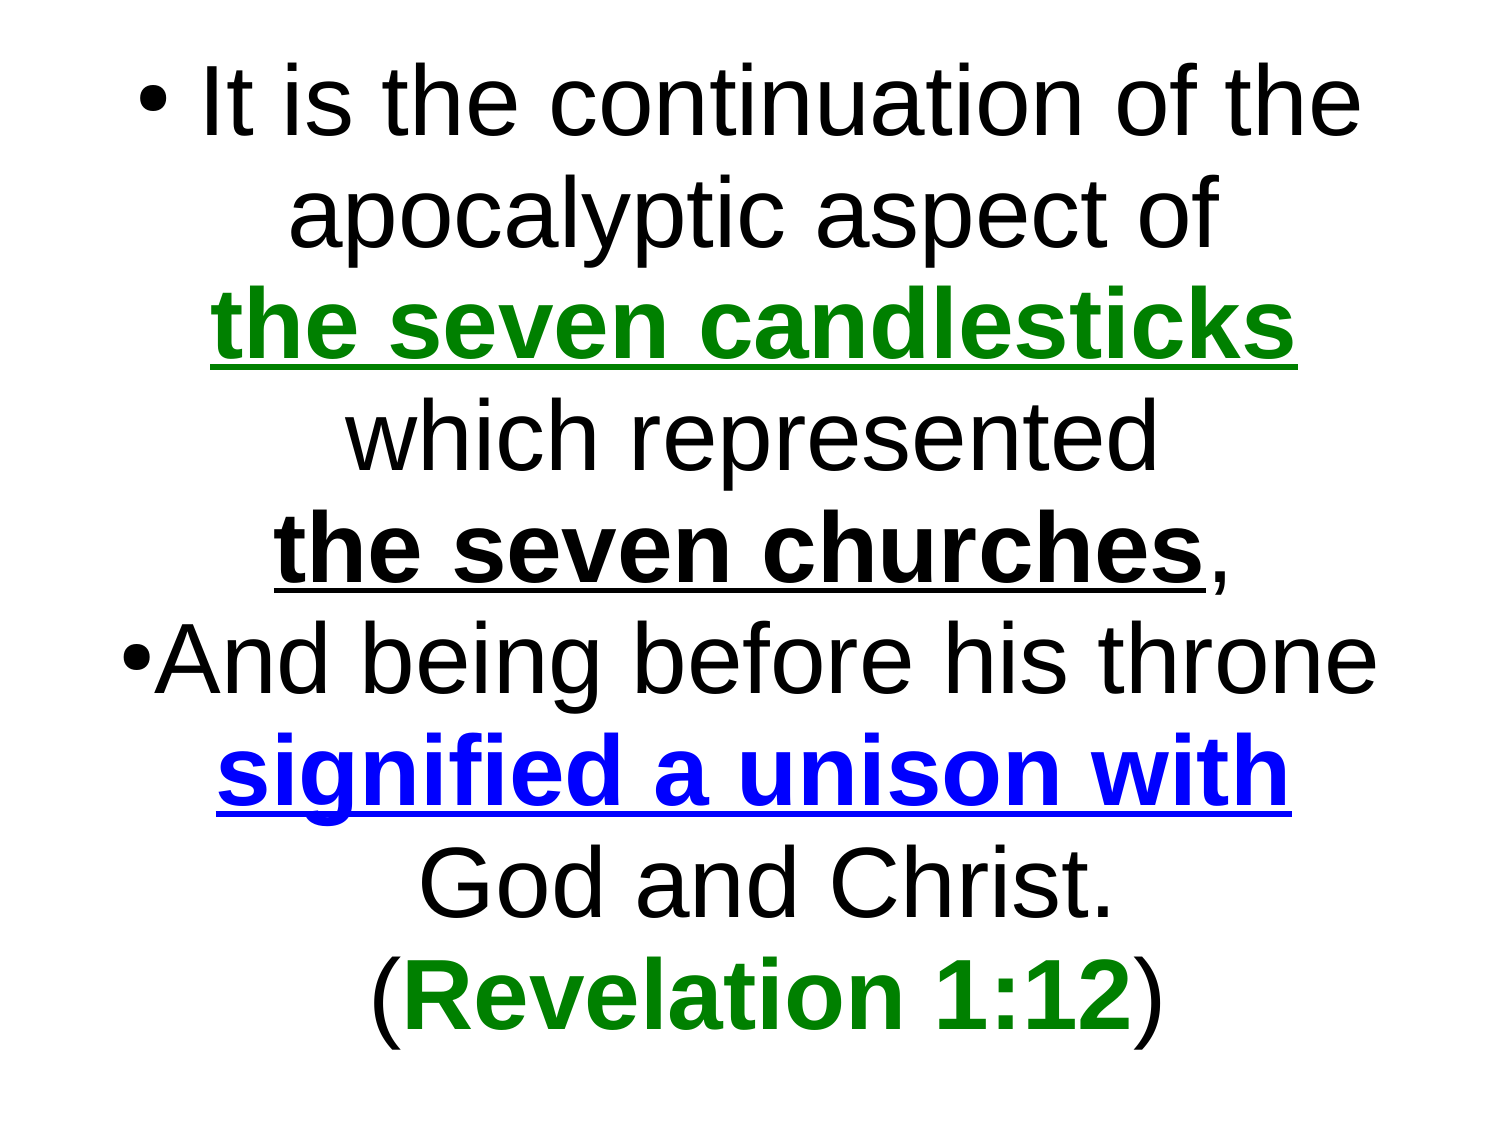

It is the continuation of the apocalyptic aspect of
the seven candlesticks
which represented
the seven churches,
And being before his throne signified a unison with
God and Christ.
(Revelation 1:12)